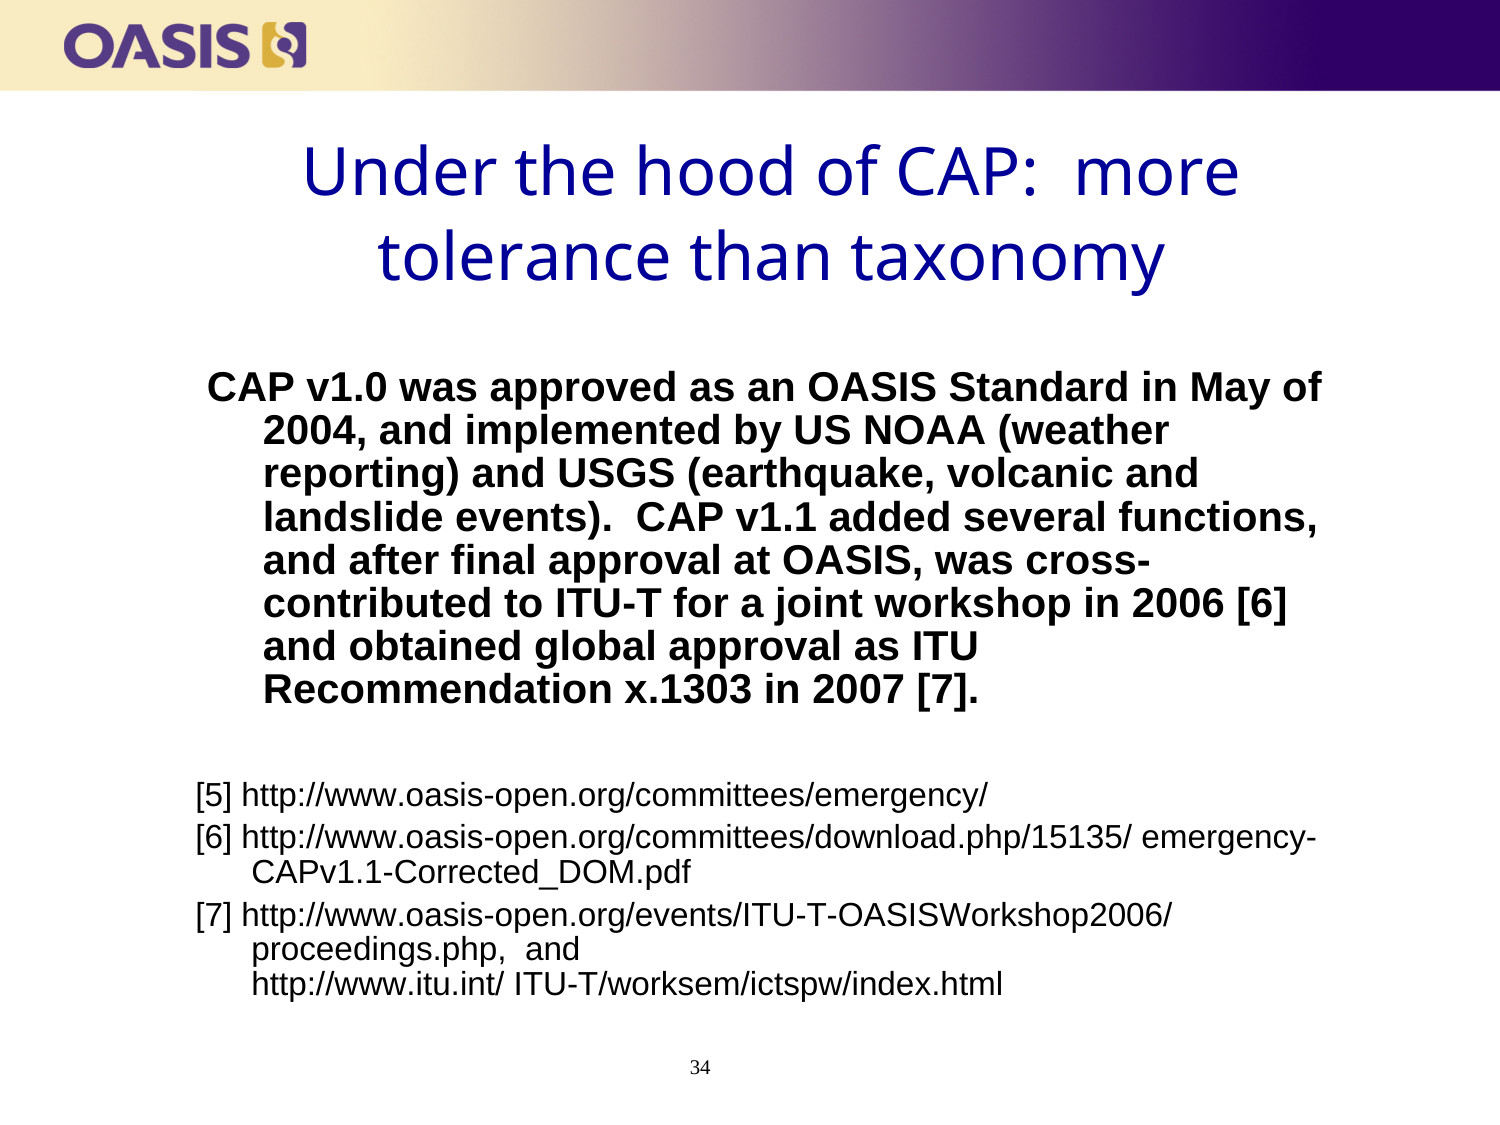

# Under the hood of CAP: more tolerance than taxonomy
CAP v1.0 was approved as an OASIS Standard in May of 2004, and implemented by US NOAA (weather reporting) and USGS (earthquake, volcanic and landslide events). CAP v1.1 added several functions, and after final approval at OASIS, was cross-contributed to ITU-T for a joint workshop in 2006 [6] and obtained global approval as ITU Recommendation x.1303 in 2007 [7].
[5] http://www.oasis-open.org/committees/emergency/
[6] http://www.oasis-open.org/committees/download.php/15135/ emergency-CAPv1.1-Corrected_DOM.pdf
[7] http://www.oasis-open.org/events/ITU-T-OASISWorkshop2006/ proceedings.php, and http://www.itu.int/ ITU-T/worksem/ictspw/index.html